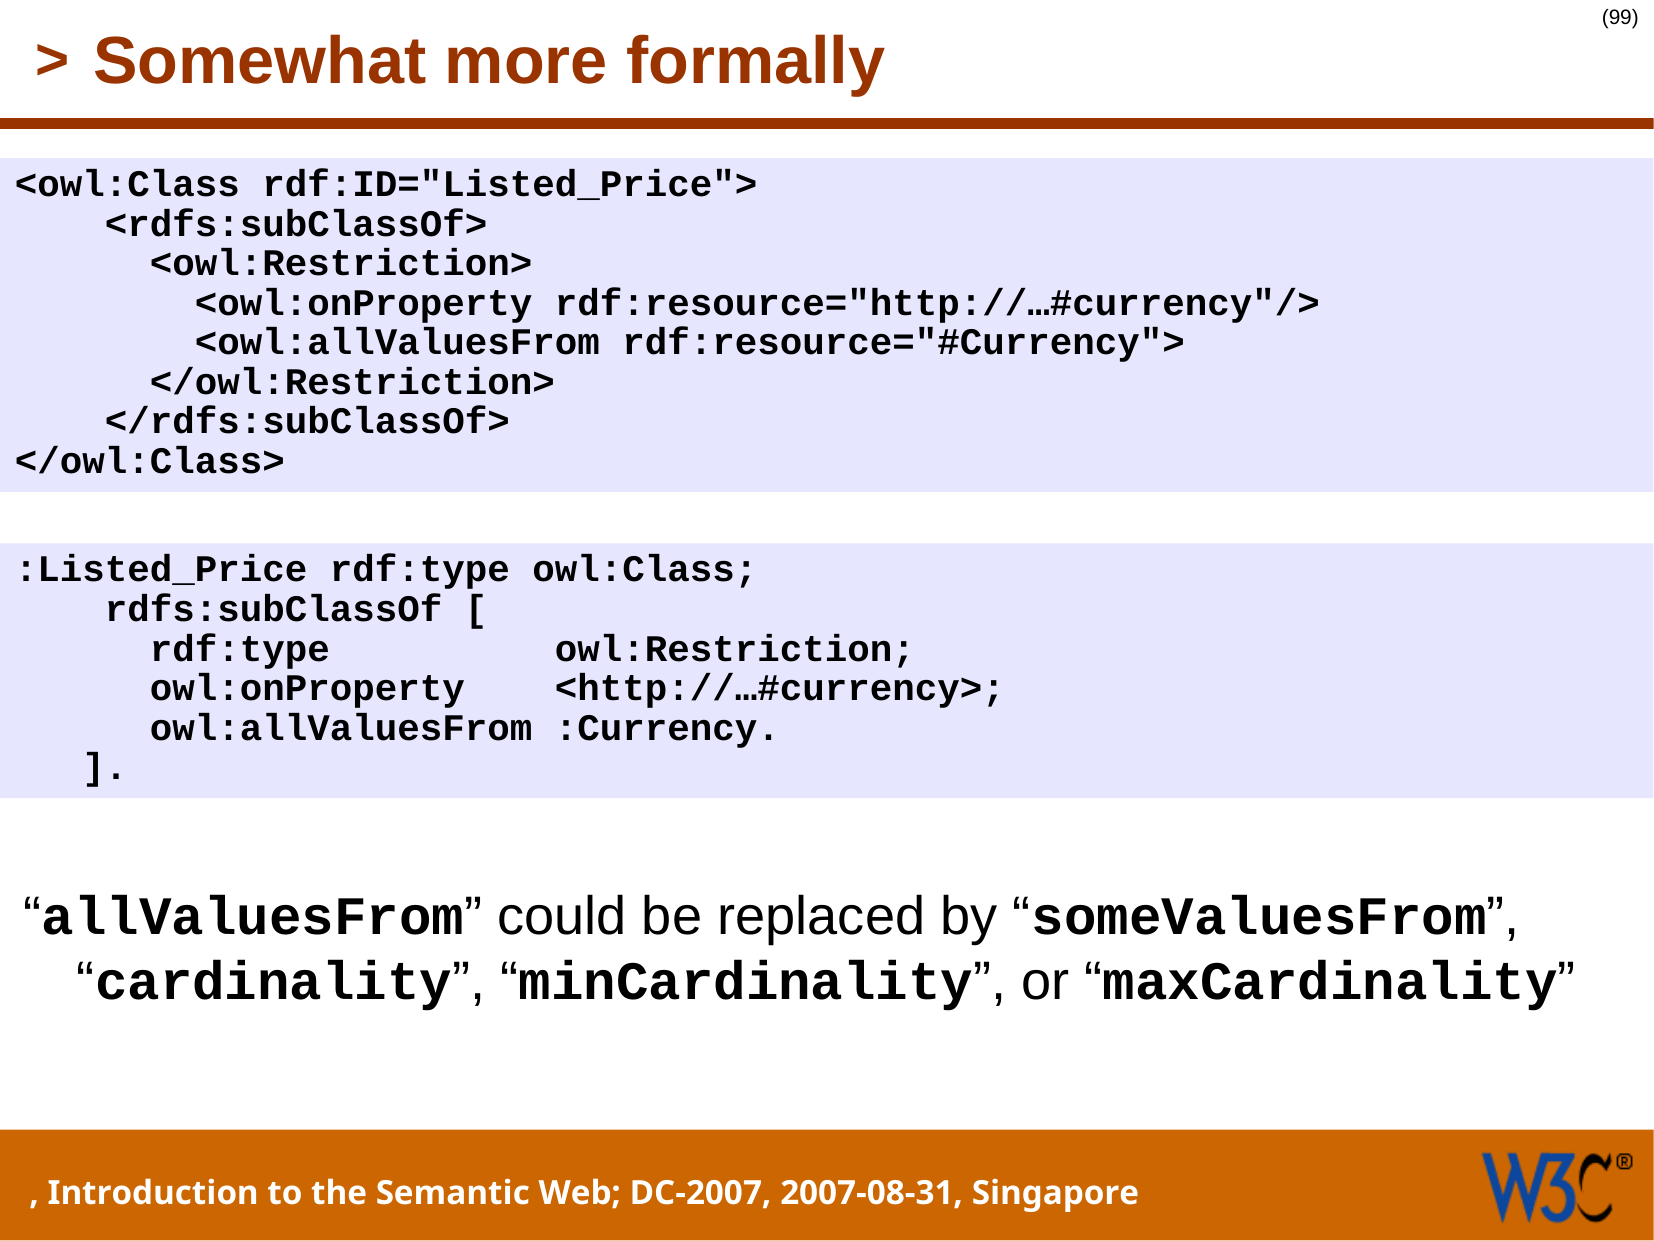

# Somewhat more formally
<owl:Class rdf:ID="Listed_Price">
 <rdfs:subClassOf>
 <owl:Restriction>
 <owl:onProperty rdf:resource="http://…#currency"/>
 <owl:allValuesFrom rdf:resource="#Currency">
 </owl:Restriction>
 </rdfs:subClassOf>
</owl:Class>
:Listed_Price rdf:type owl:Class;
 rdfs:subClassOf [
 rdf:type owl:Restriction;
 owl:onProperty <http://…#currency>;
 owl:allValuesFrom :Currency.
 ].
“allValuesFrom” could be replaced by “someValuesFrom”, “cardinality”, “minCardinality”, or “maxCardinality”